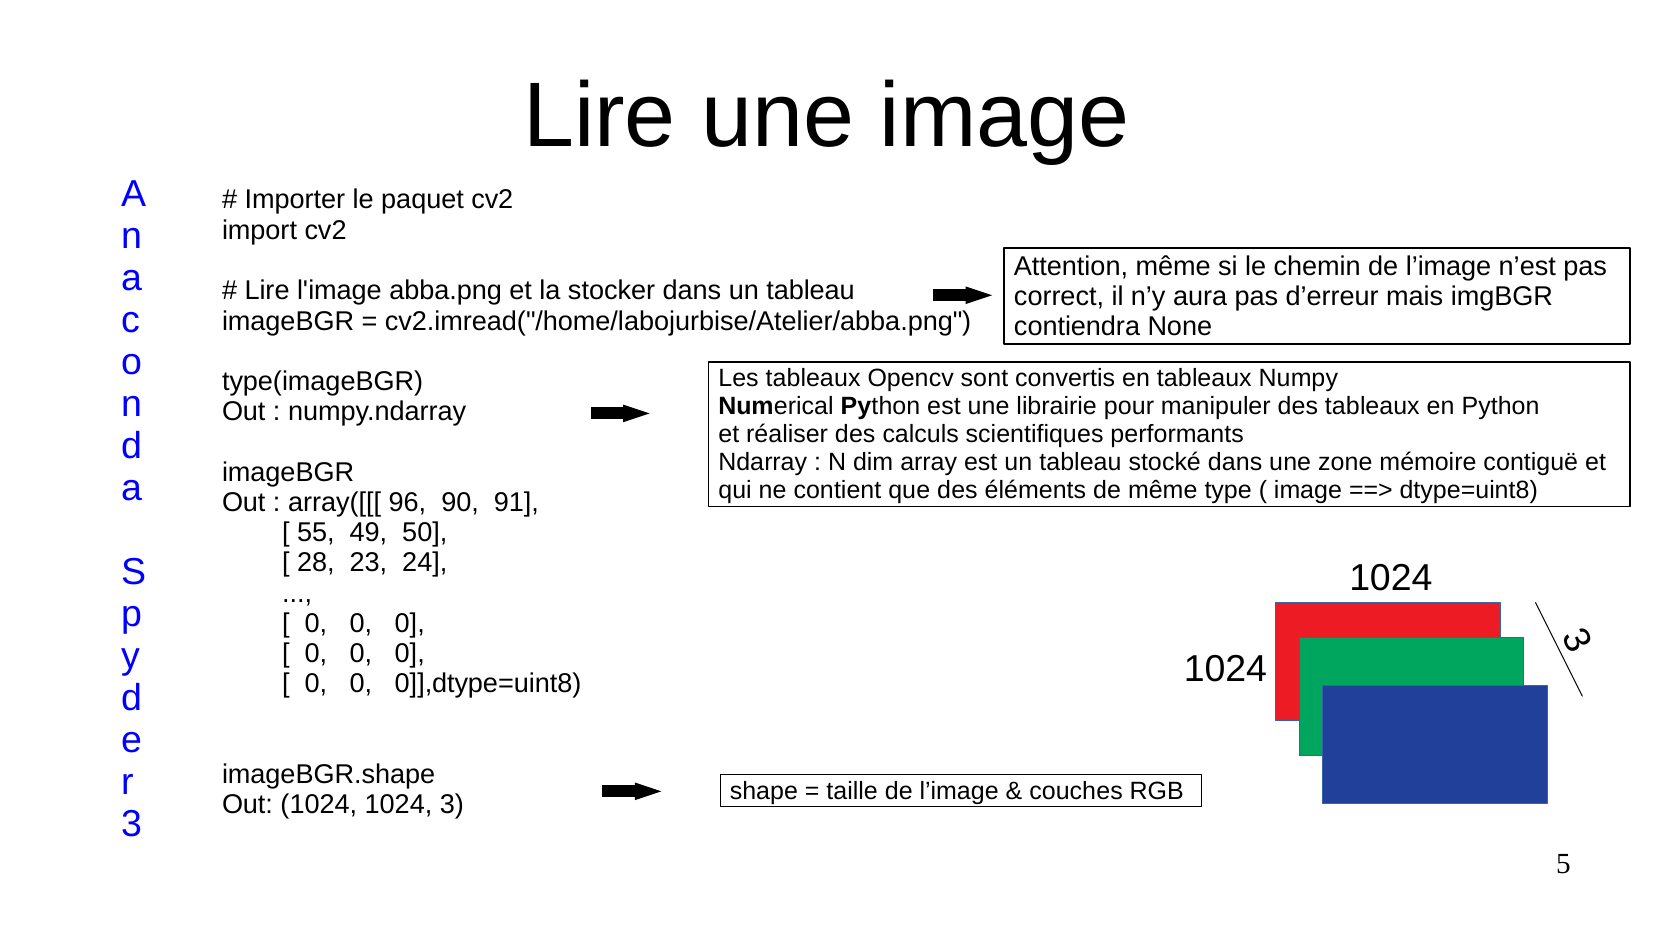

# Lire une image
Anaconda
Spyder3
# Importer le paquet cv2
import cv2
# Lire l'image abba.png et la stocker dans un tableau
imageBGR = cv2.imread("/home/labojurbise/Atelier/abba.png")
type(imageBGR)
Out : numpy.ndarray
imageBGR
Out : array([[[ 96, 90, 91],
 [ 55, 49, 50],
 [ 28, 23, 24],
 ...,
 [ 0, 0, 0],
 [ 0, 0, 0],
 [ 0, 0, 0]],dtype=uint8)
imageBGR.shape
Out: (1024, 1024, 3)
Attention, même si le chemin de l’image n’est pas correct, il n’y aura pas d’erreur mais imgBGR contiendra None
Les tableaux Opencv sont convertis en tableaux Numpy
Numerical Python est une librairie pour manipuler des tableaux en Python
et réaliser des calculs scientifiques performants
Ndarray : N dim array est un tableau stocké dans une zone mémoire contiguë et qui ne contient que des éléments de même type ( image ==> dtype=uint8)
1024
3
1024
shape = taille de l’image & couches RGB
5